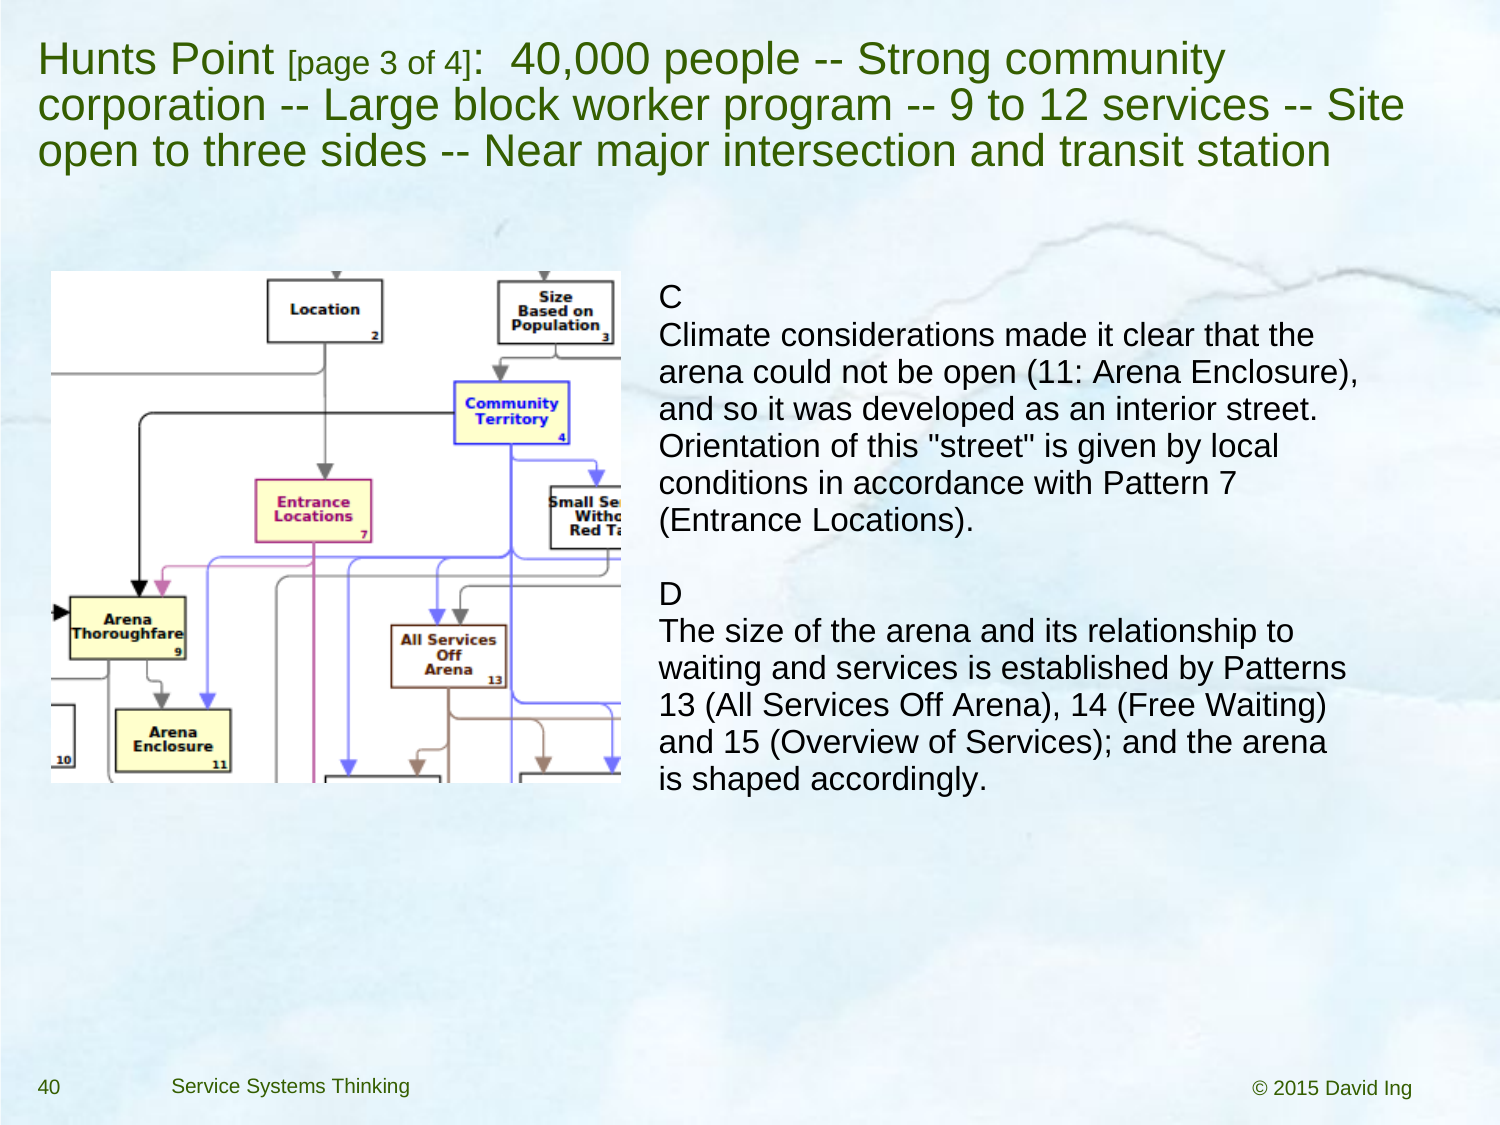

# Hunts Point [page 3 of 4]: 40,000 people -- Strong community corporation -- Large block worker program -- 9 to 12 services -- Site open to three sides -- Near major intersection and transit station
C
Climate considerations made it clear that the arena could not be open (11: Arena Enclosure), and so it was developed as an interior street. Orientation of this "street" is given by local conditions in accordance with Pattern 7 (Entrance Locations).
D
The size of the arena and its relationship to waiting and services is established by Patterns 13 (All Services Off Arena), 14 (Free Waiting) and 15 (Overview of Services); and the arena is shaped accordingly.
Service Systems Thinking
40